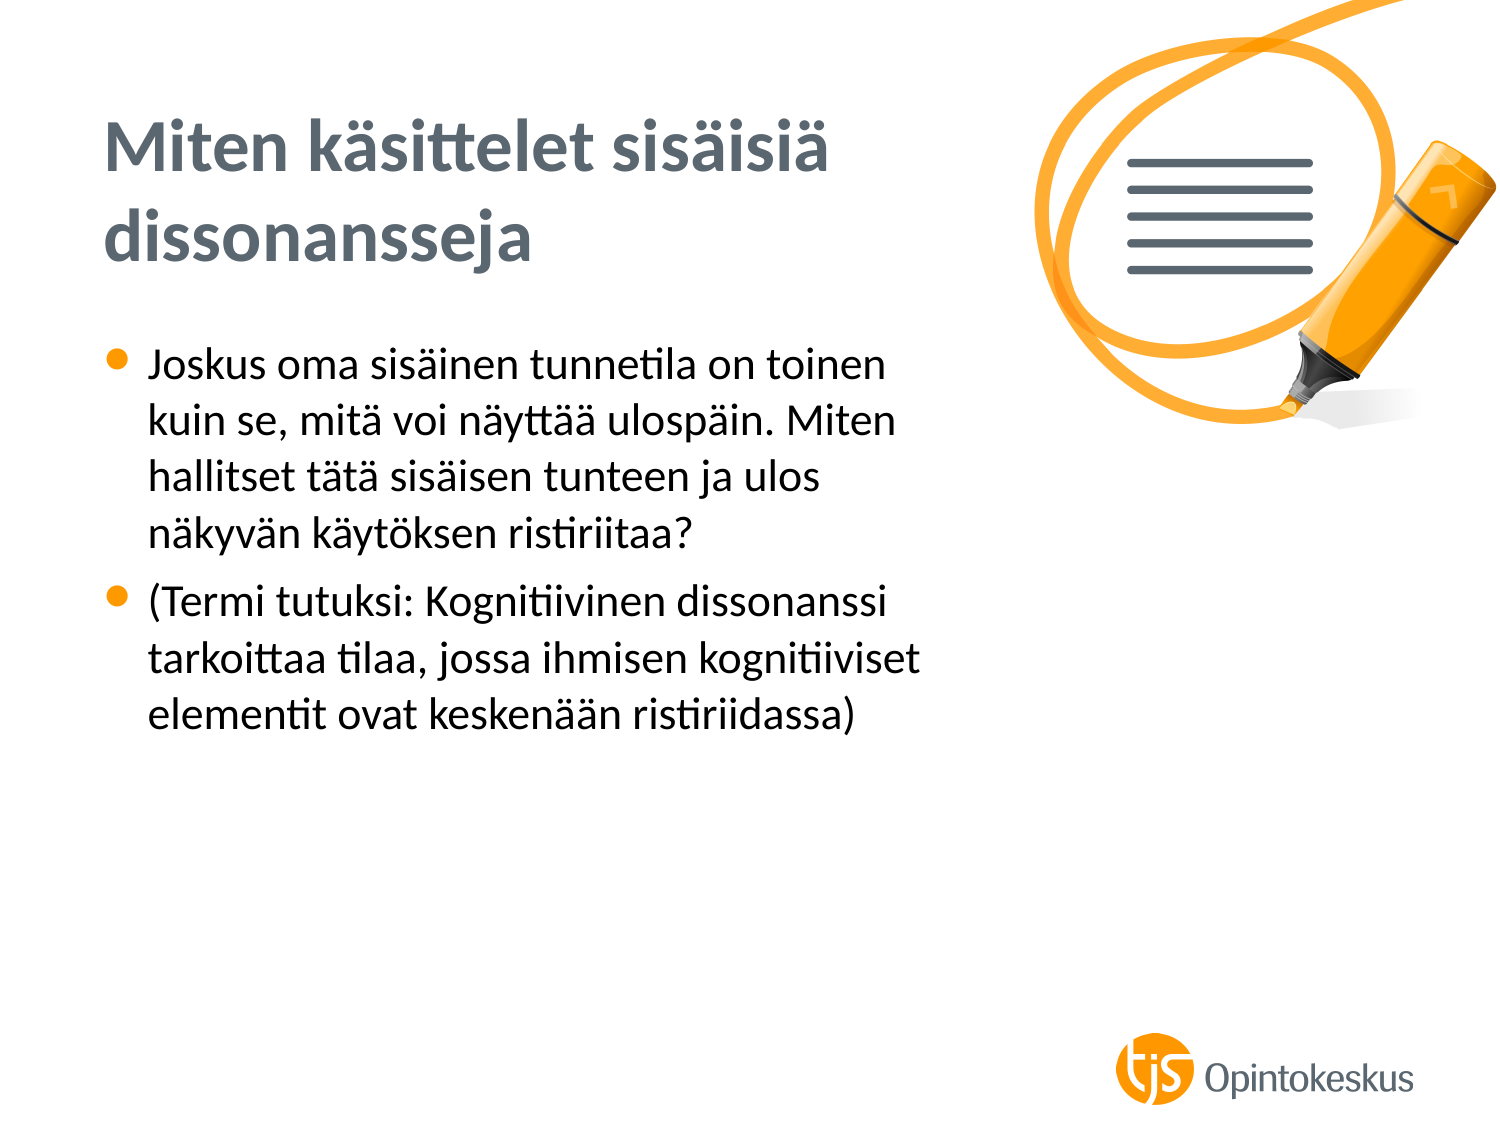

Miten käsittelet sisäisiä dissonansseja
# Joskus oma sisäinen tunnetila on toinen kuin se, mitä voi näyttää ulospäin. Miten hallitset tätä sisäisen tunteen ja ulos näkyvän käytöksen ristiriitaa?
(Termi tutuksi: Kognitiivinen dissonanssi tarkoittaa tilaa, jossa ihmisen kognitiiviset elementit ovat keskenään ristiriidassa)